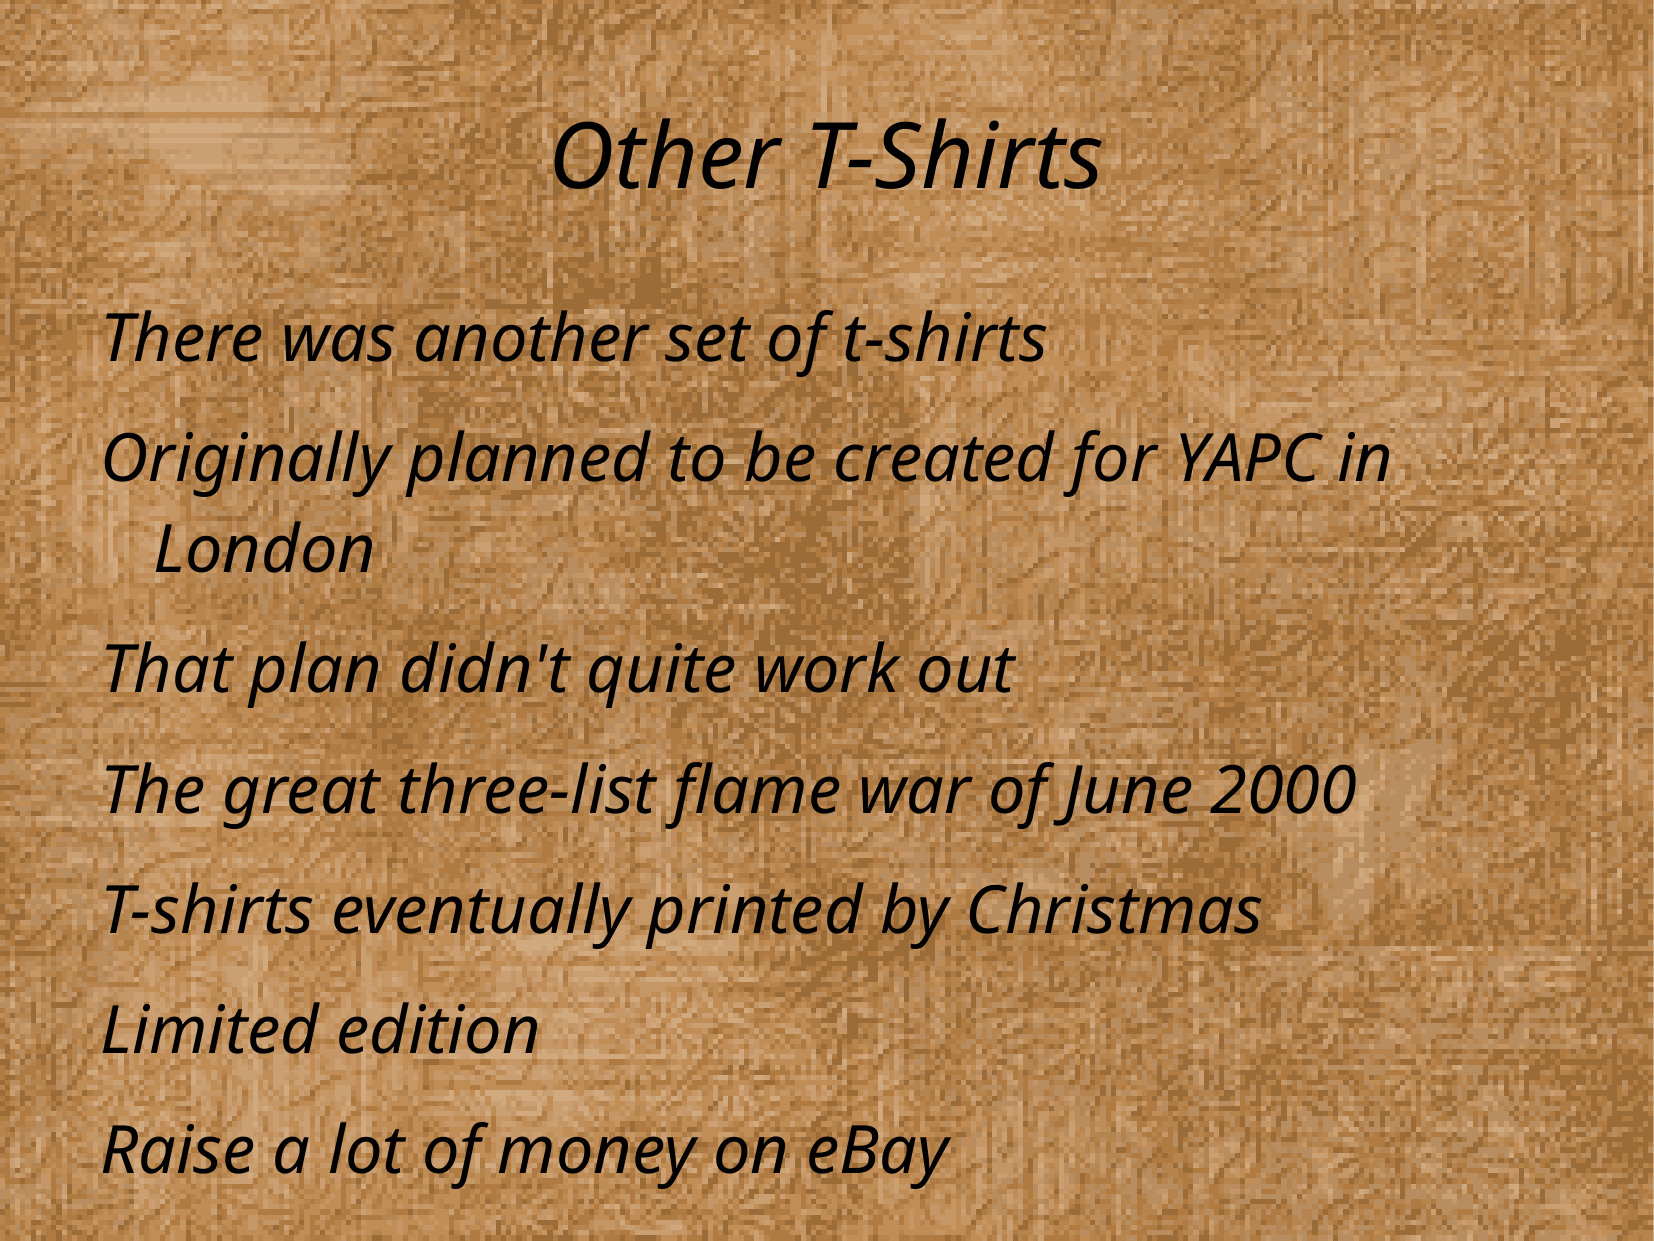

# Other T-Shirts
There was another set of t-shirts
Originally planned to be created for YAPC in London
That plan didn't quite work out
The great three-list flame war of June 2000
T-shirts eventually printed by Christmas
Limited edition
Raise a lot of money on eBay